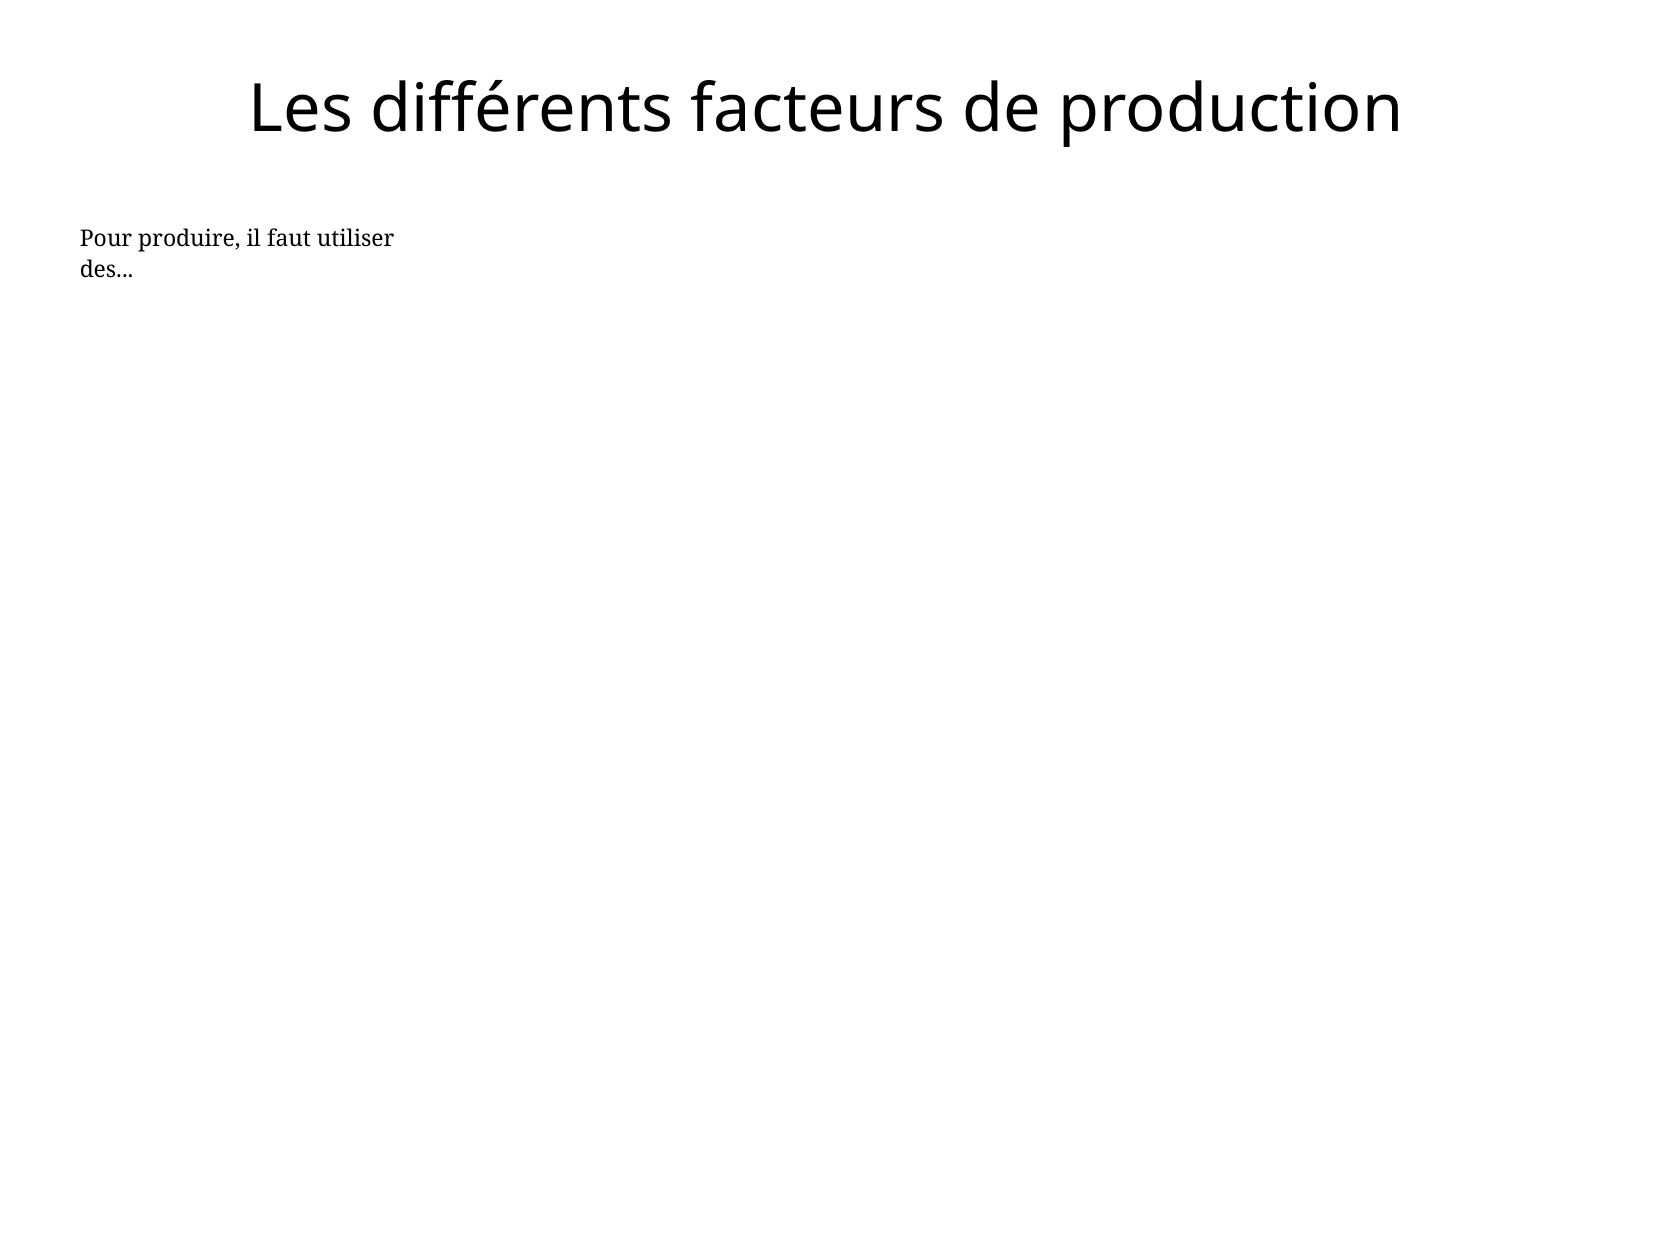

# Les différents facteurs de production
Pour produire, il faut utiliser des...